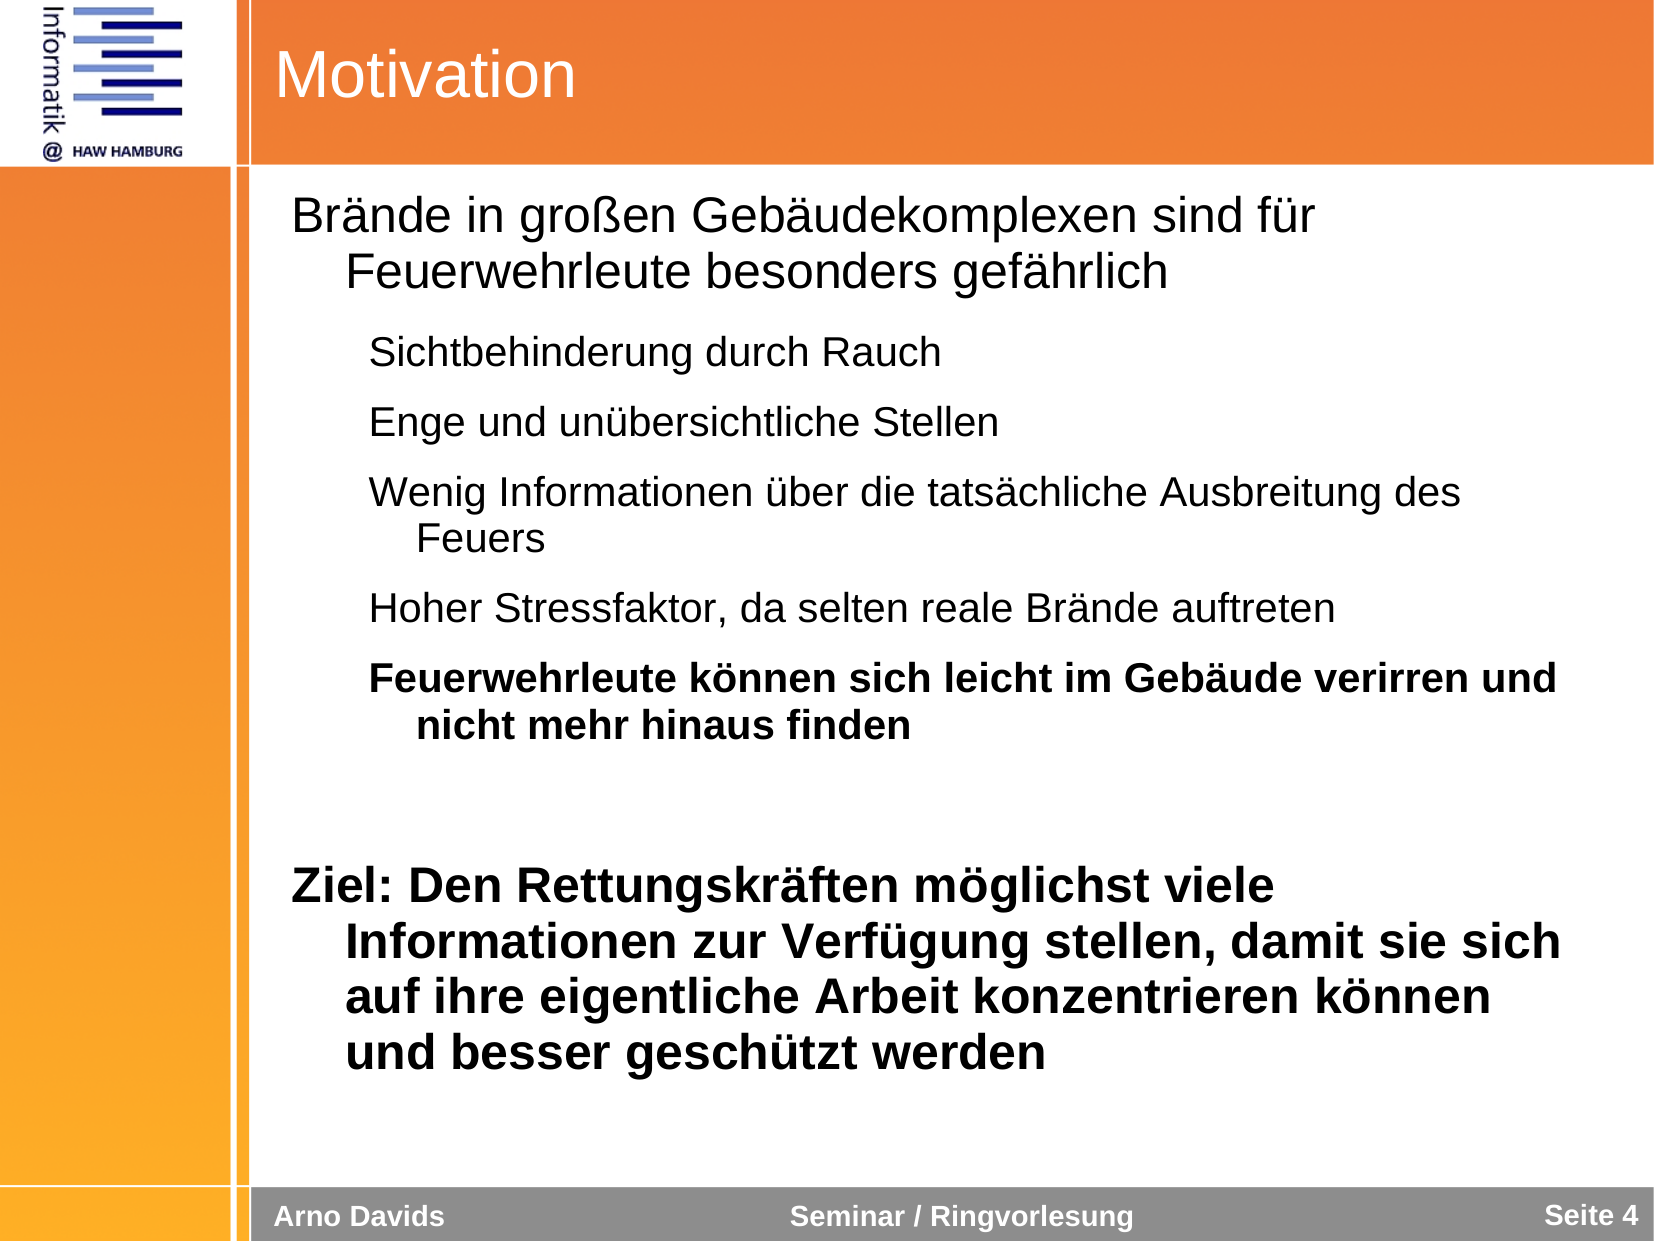

# Motivation
Brände in großen Gebäudekomplexen sind für Feuerwehrleute besonders gefährlich
Sichtbehinderung durch Rauch
Enge und unübersichtliche Stellen
Wenig Informationen über die tatsächliche Ausbreitung des Feuers
Hoher Stressfaktor, da selten reale Brände auftreten
Feuerwehrleute können sich leicht im Gebäude verirren und nicht mehr hinaus finden
Ziel: Den Rettungskräften möglichst viele Informationen zur Verfügung stellen, damit sie sich auf ihre eigentliche Arbeit konzentrieren können und besser geschützt werden